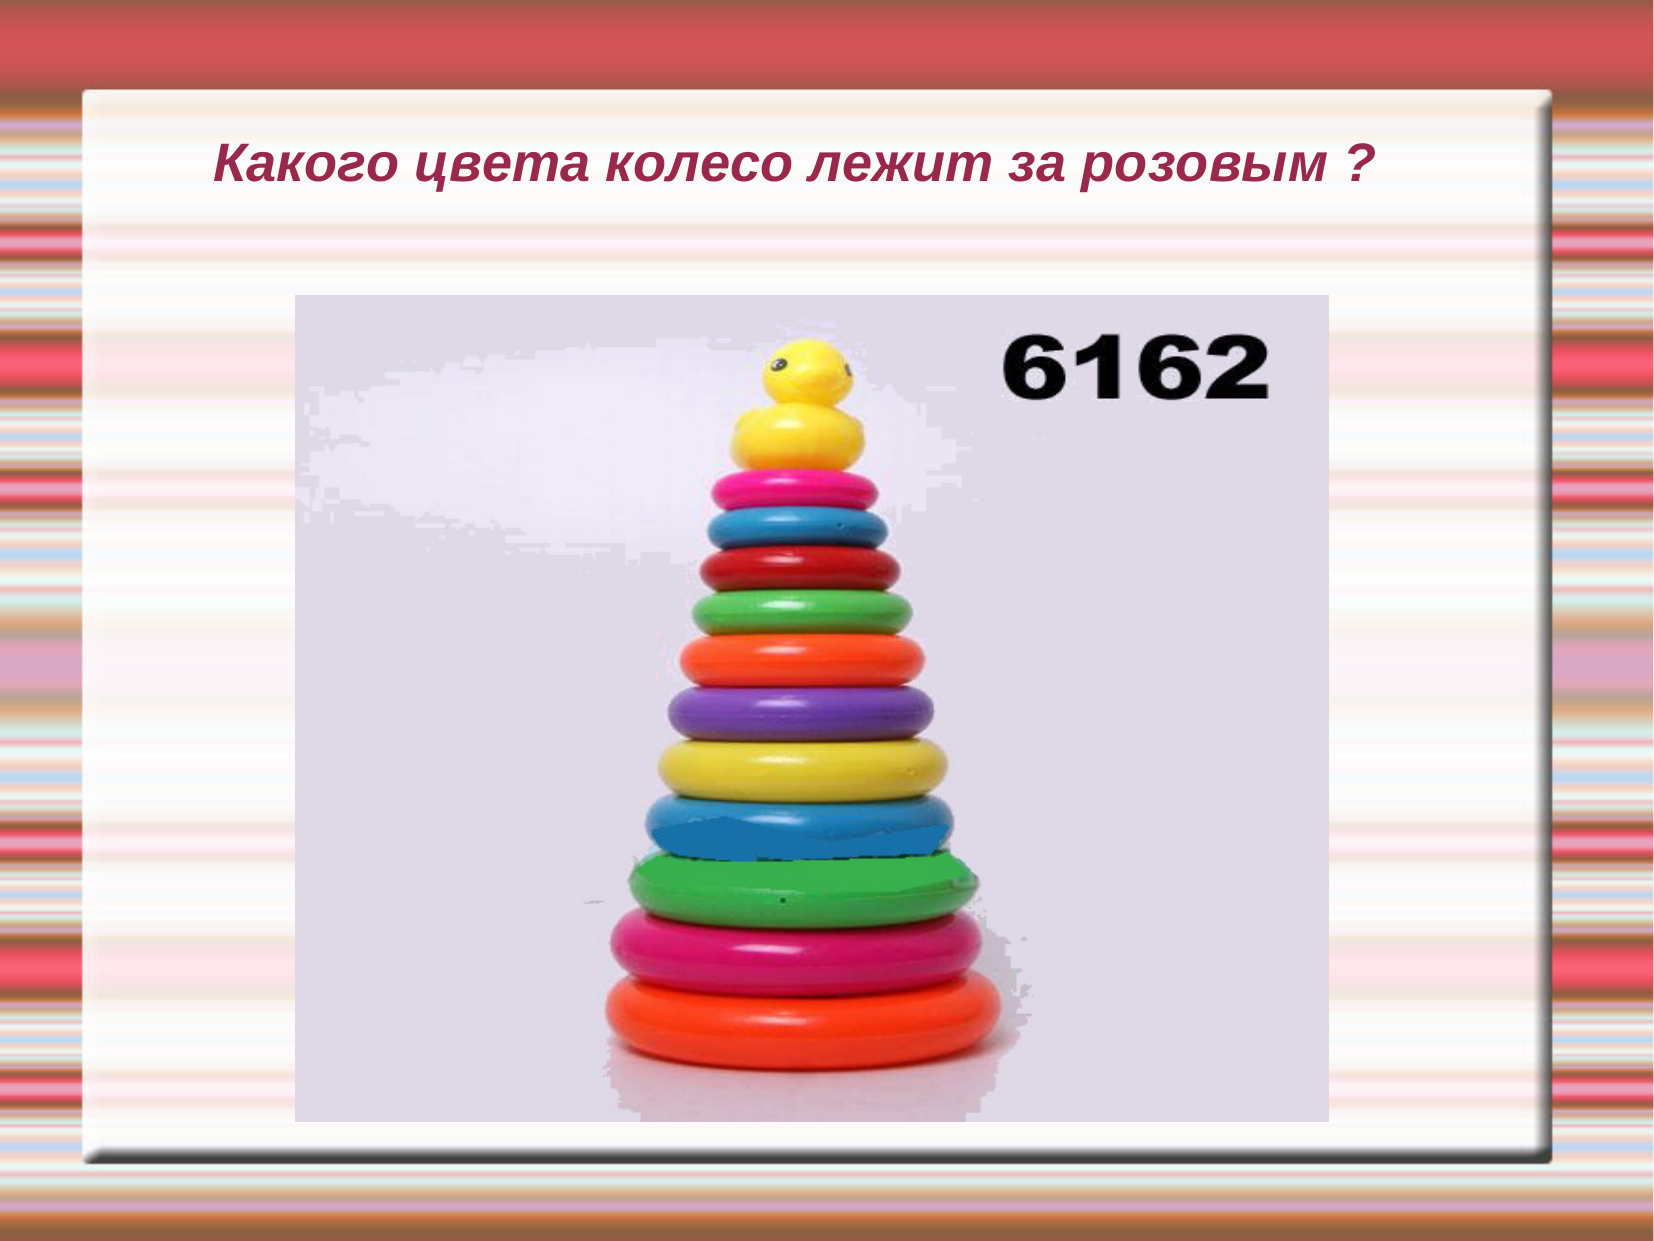

# Какого цвета колесо лежит за розовым ?